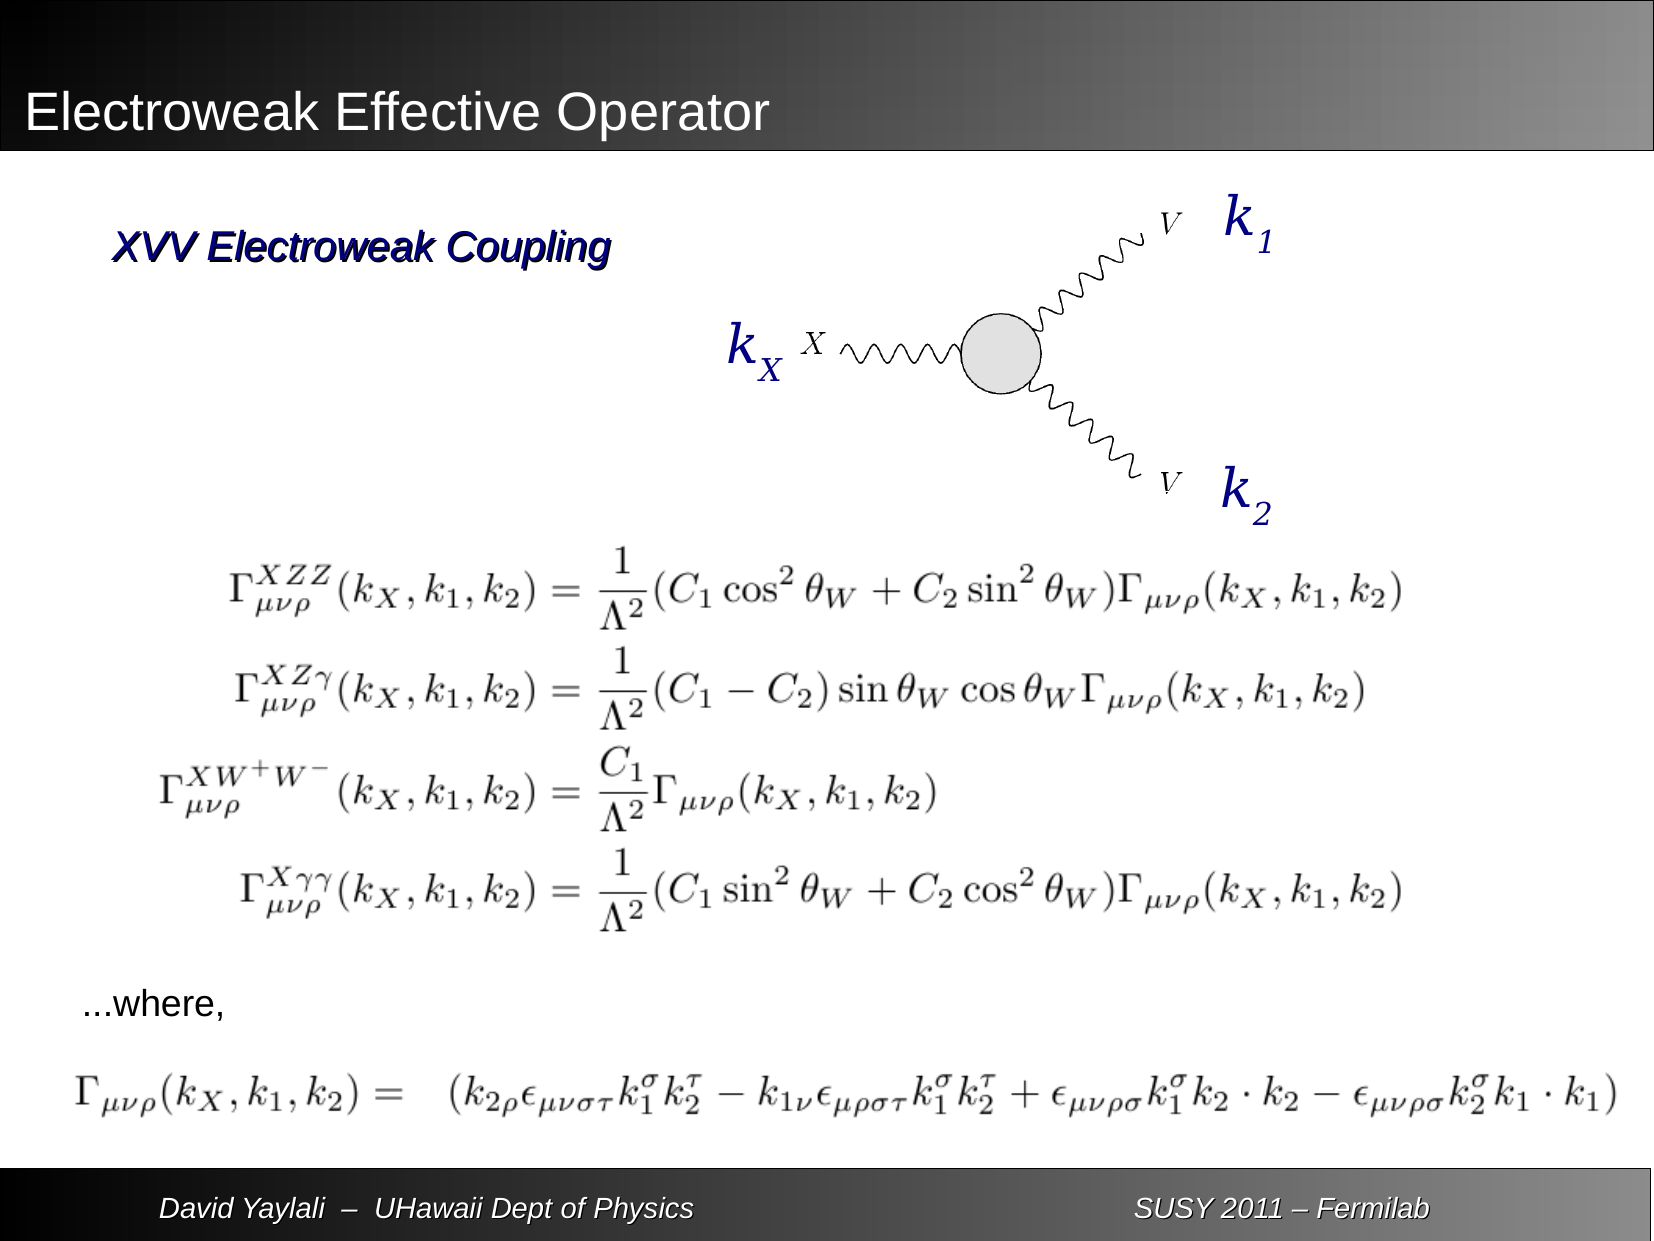

Electroweak Effective Operator
k1
XVV Electroweak Coupling
kX
k2
...where,